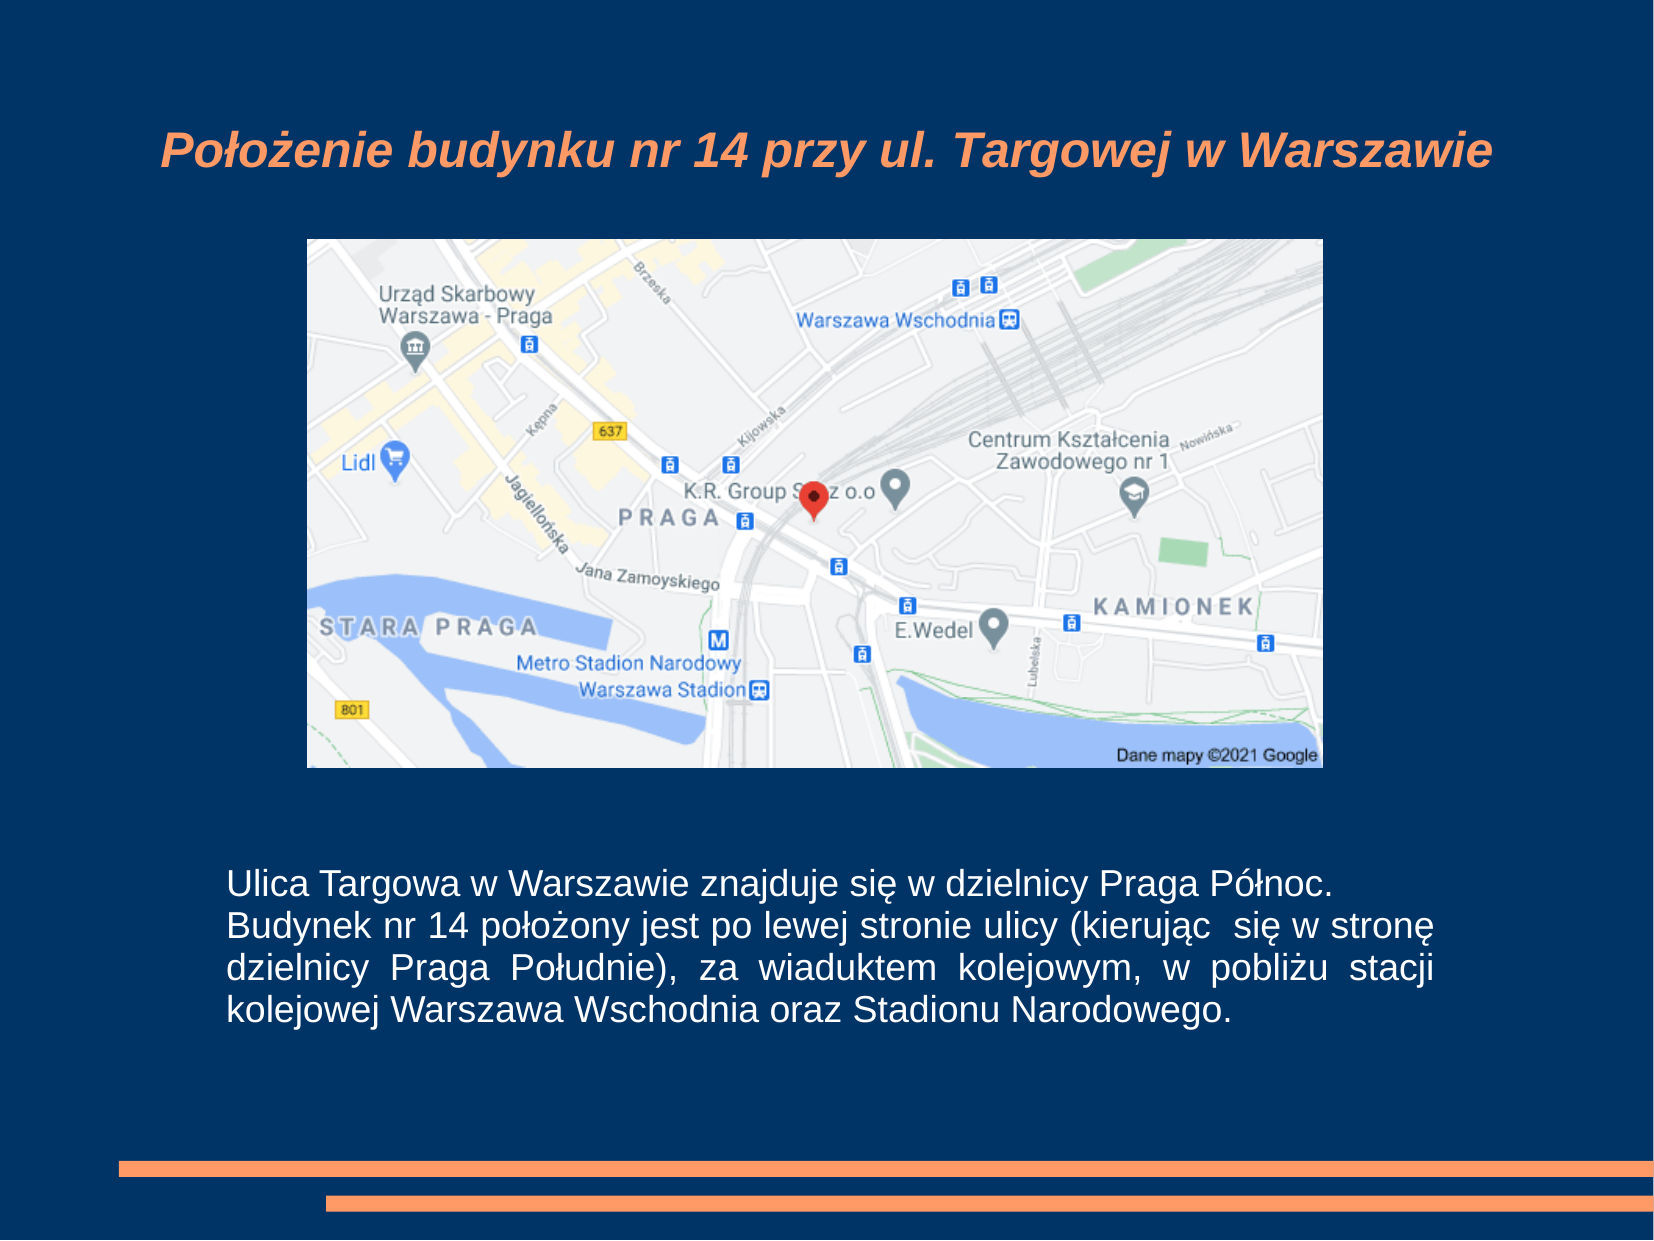

# Położenie budynku nr 14 przy ul. Targowej w Warszawie
Ulica Targowa w Warszawie znajduje się w dzielnicy Praga Północ.
Budynek nr 14 położony jest po lewej stronie ulicy (kierując się w stronę dzielnicy Praga Południe), za wiaduktem kolejowym, w pobliżu stacji kolejowej Warszawa Wschodnia oraz Stadionu Narodowego.